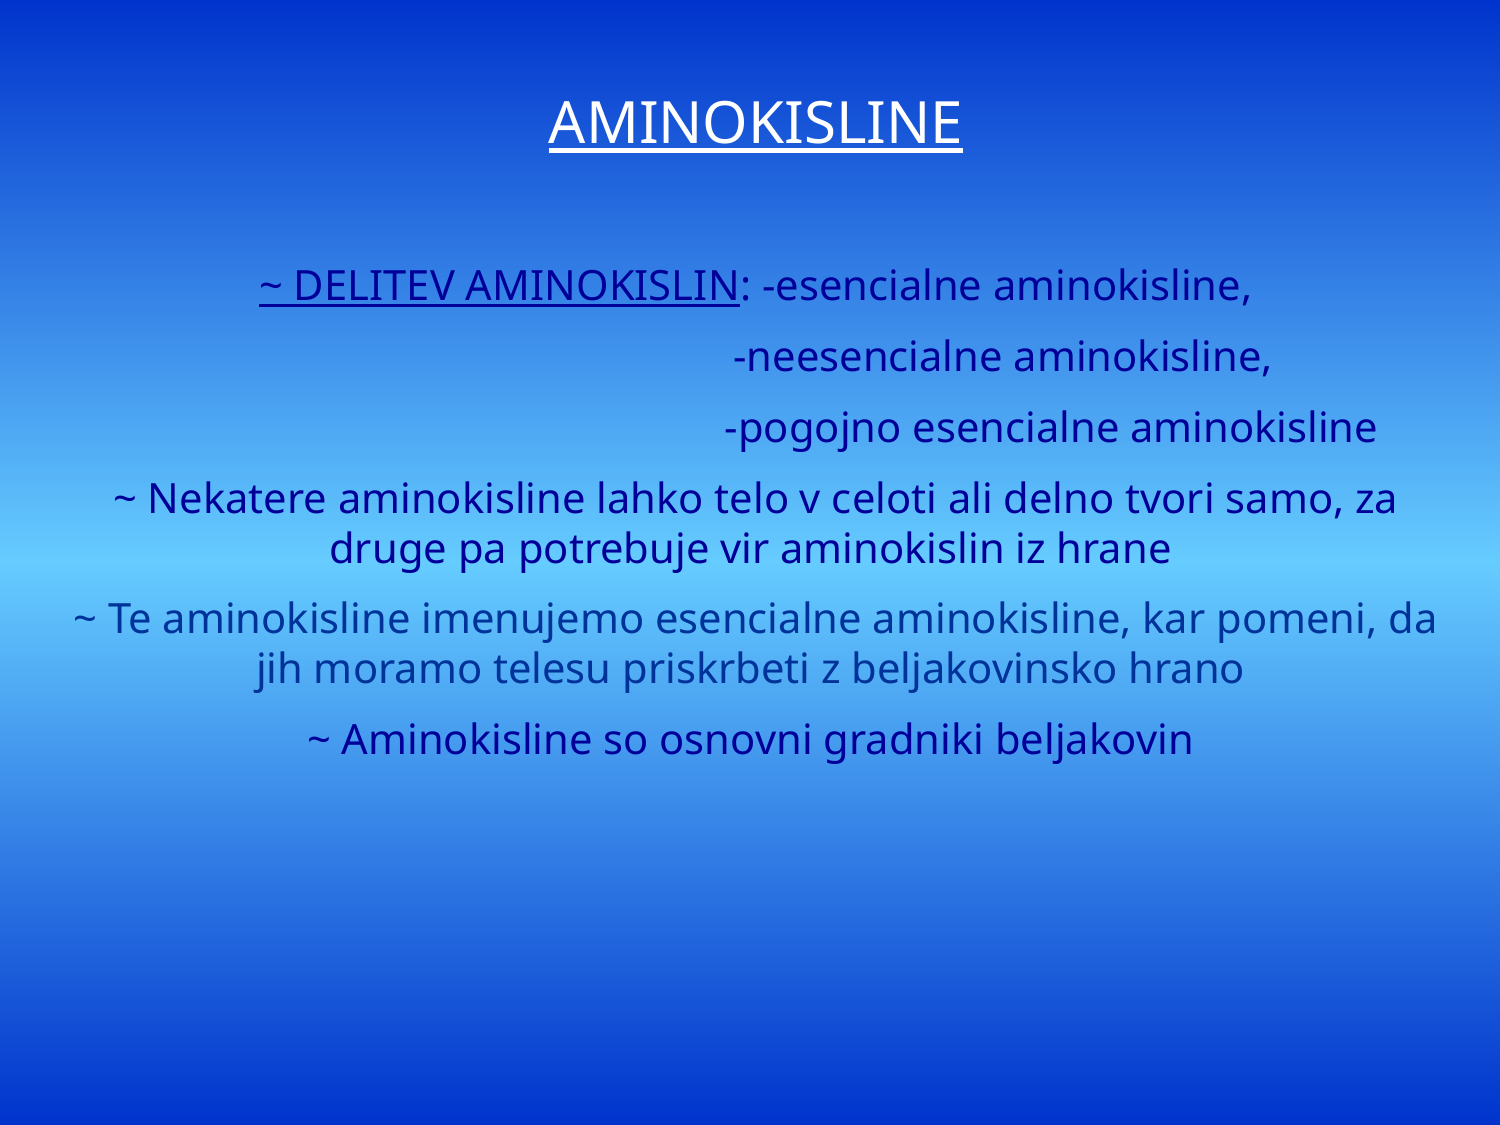

AMINOKISLINE
~ DELITEV AMINOKISLIN: -esencialne aminokisline,
 -neesencialne aminokisline,
 -pogojno esencialne aminokisline
~ Nekatere aminokisline lahko telo v celoti ali delno tvori samo, za druge pa potrebuje vir aminokislin iz hrane
~ Te aminokisline imenujemo esencialne aminokisline, kar pomeni, da jih moramo telesu priskrbeti z beljakovinsko hrano
~ Aminokisline so osnovni gradniki beljakovin